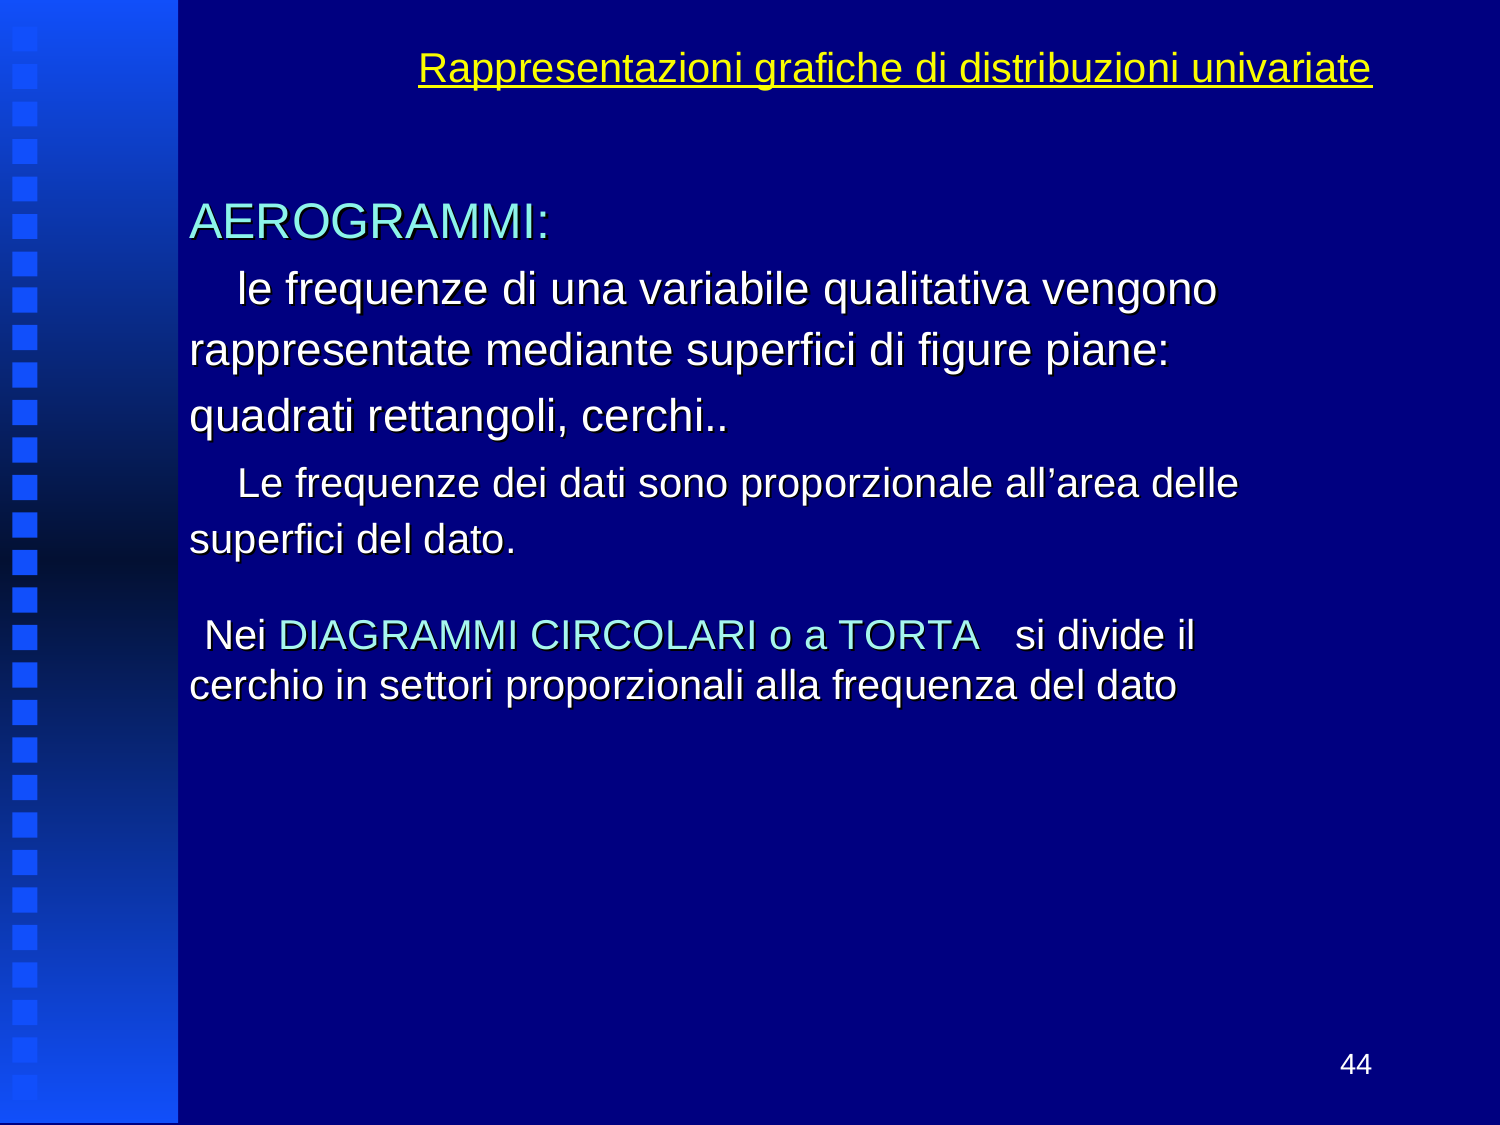

Rappresentazioni grafiche di distribuzioni univariate
AEROGRAMMI:
	le frequenze di una variabile qualitativa vengono 	rappresentate mediante superfici di figure piane: quadrati rettangoli, cerchi..
	Le frequenze dei dati sono proporzionale all’area delle superfici del dato.
Nei DIAGRAMMI CIRCOLARI o a TORTA si divide il cerchio in settori proporzionali alla frequenza del dato